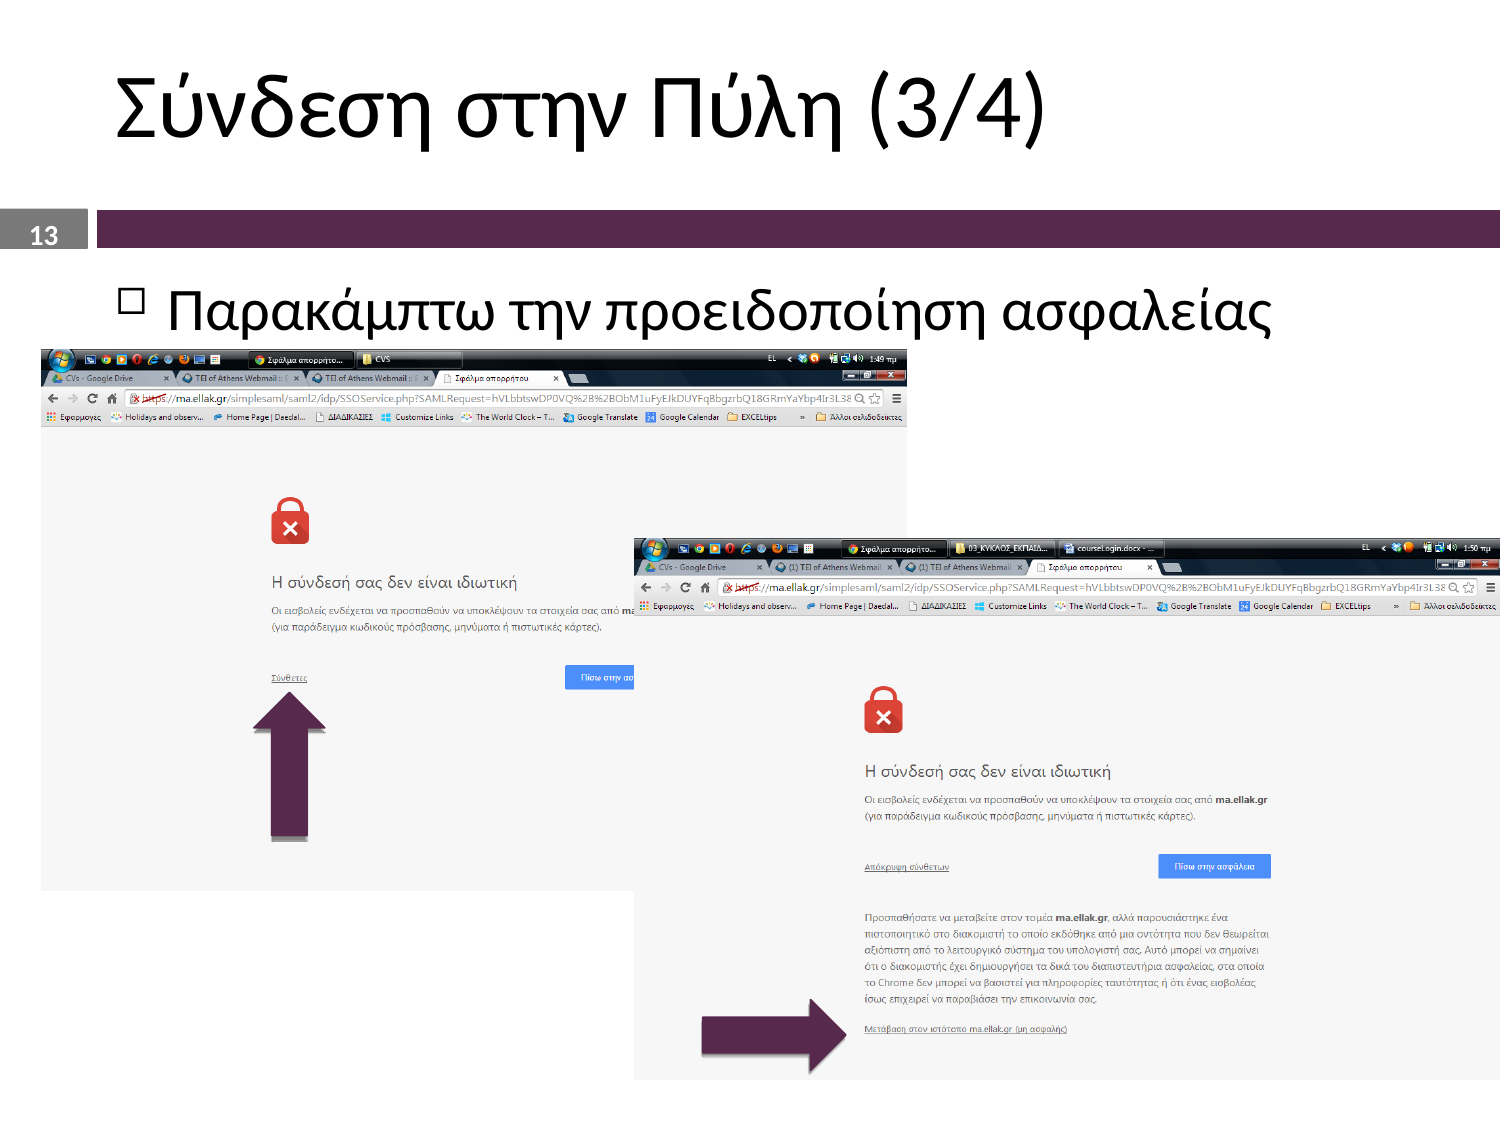

# Σύνδεση στην Πύλη (3/4)
Παρακάμπτω την προειδοποίηση ασφαλείας